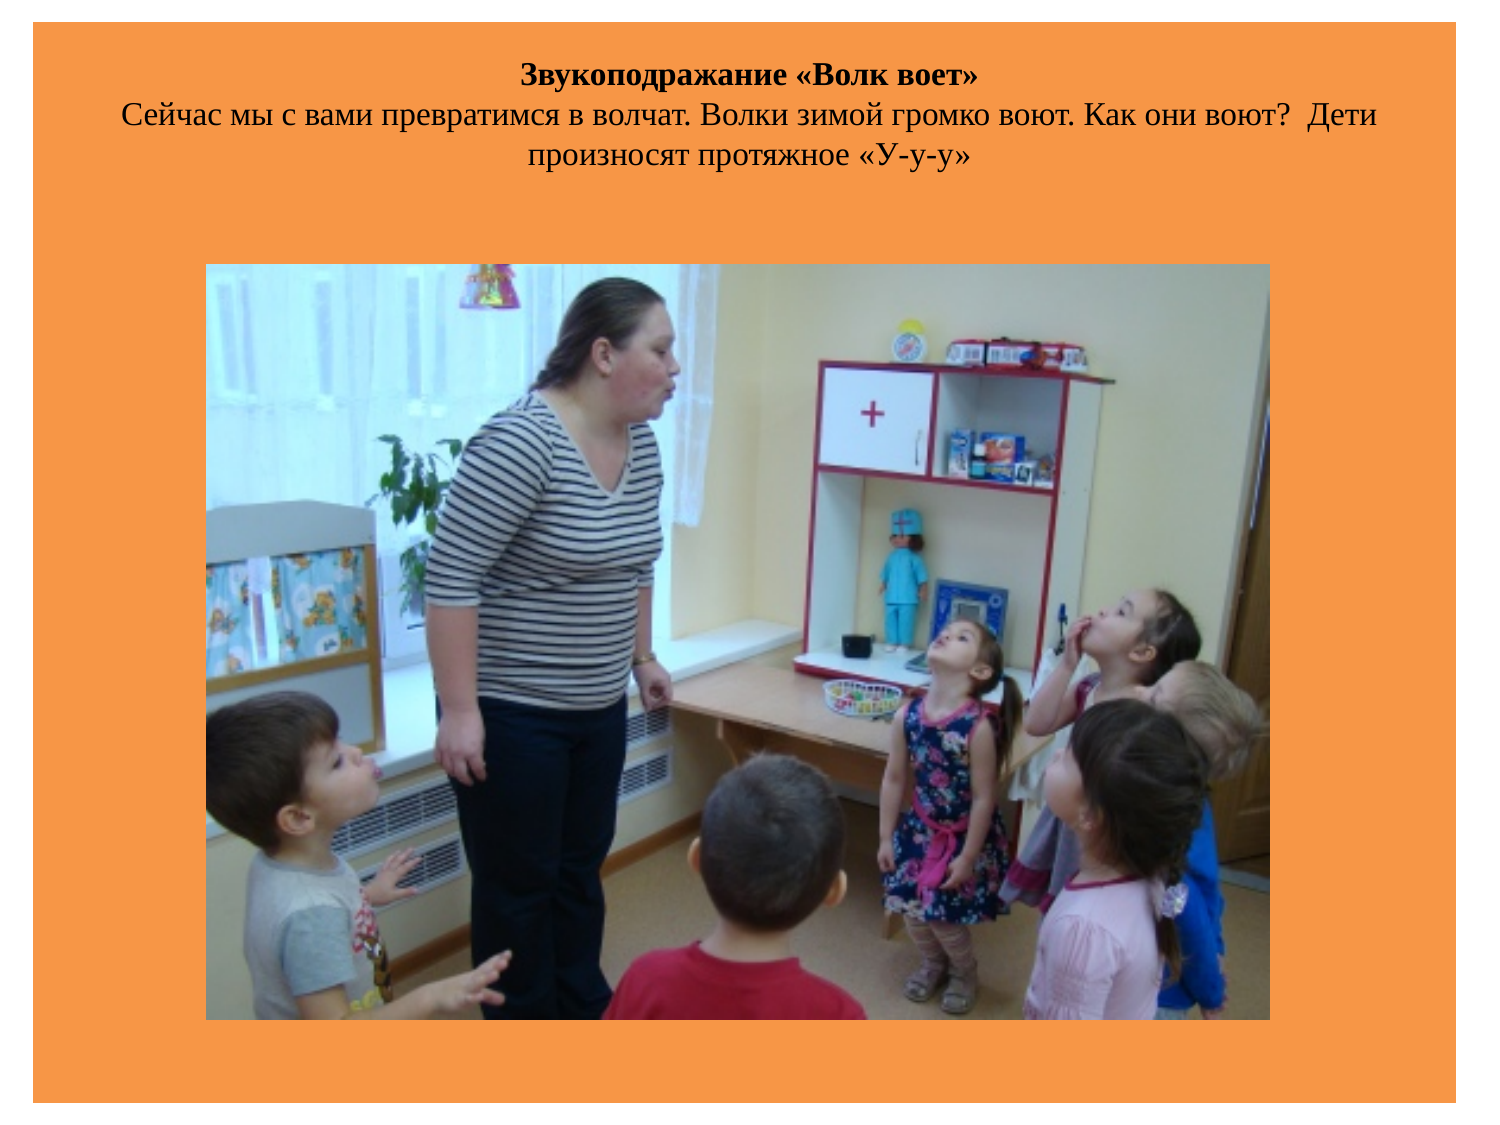

# Звукоподражание «Волк воет» Сейчас мы с вами превратимся в волчат. Волки зимой громко воют. Как они воют? Дети произносят протяжное «У-у-у»